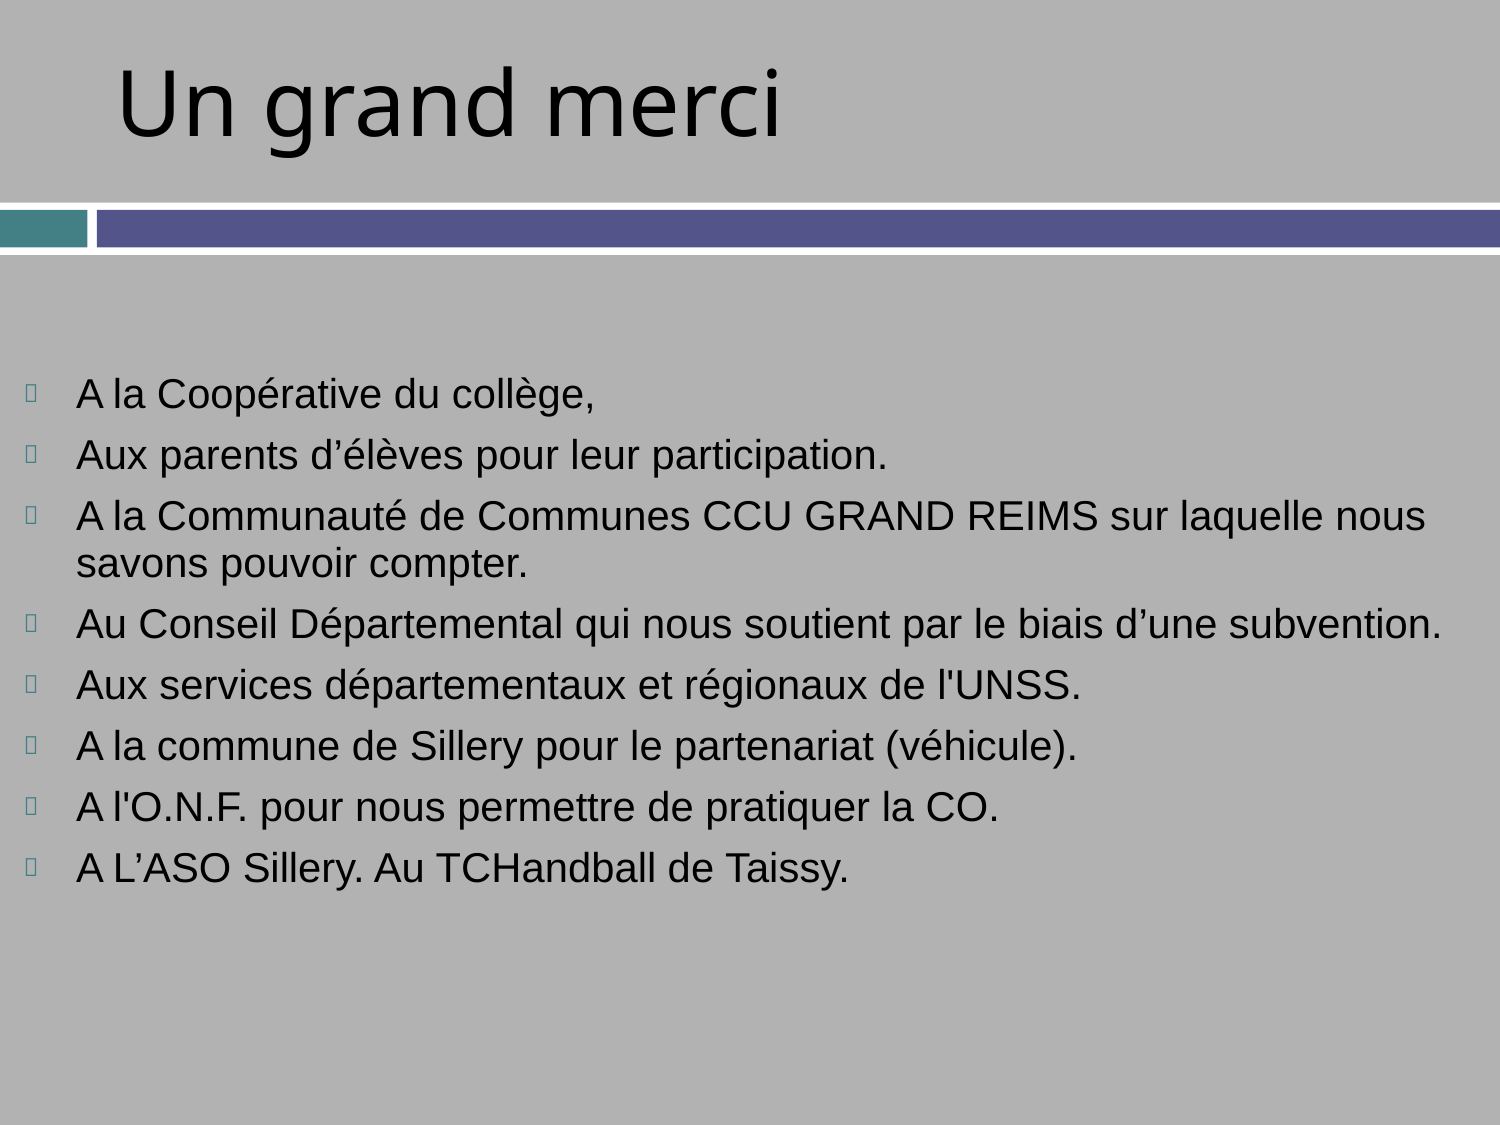

A la Coopérative du collège,
Aux parents d’élèves pour leur participation.
A la Communauté de Communes CCU GRAND REIMS sur laquelle nous savons pouvoir compter.
Au Conseil Départemental qui nous soutient par le biais d’une subvention.
Aux services départementaux et régionaux de l'UNSS.
A la commune de Sillery pour le partenariat (véhicule).
A l'O.N.F. pour nous permettre de pratiquer la CO.
A L’ASO Sillery. Au TCHandball de Taissy.
# Un grand merci